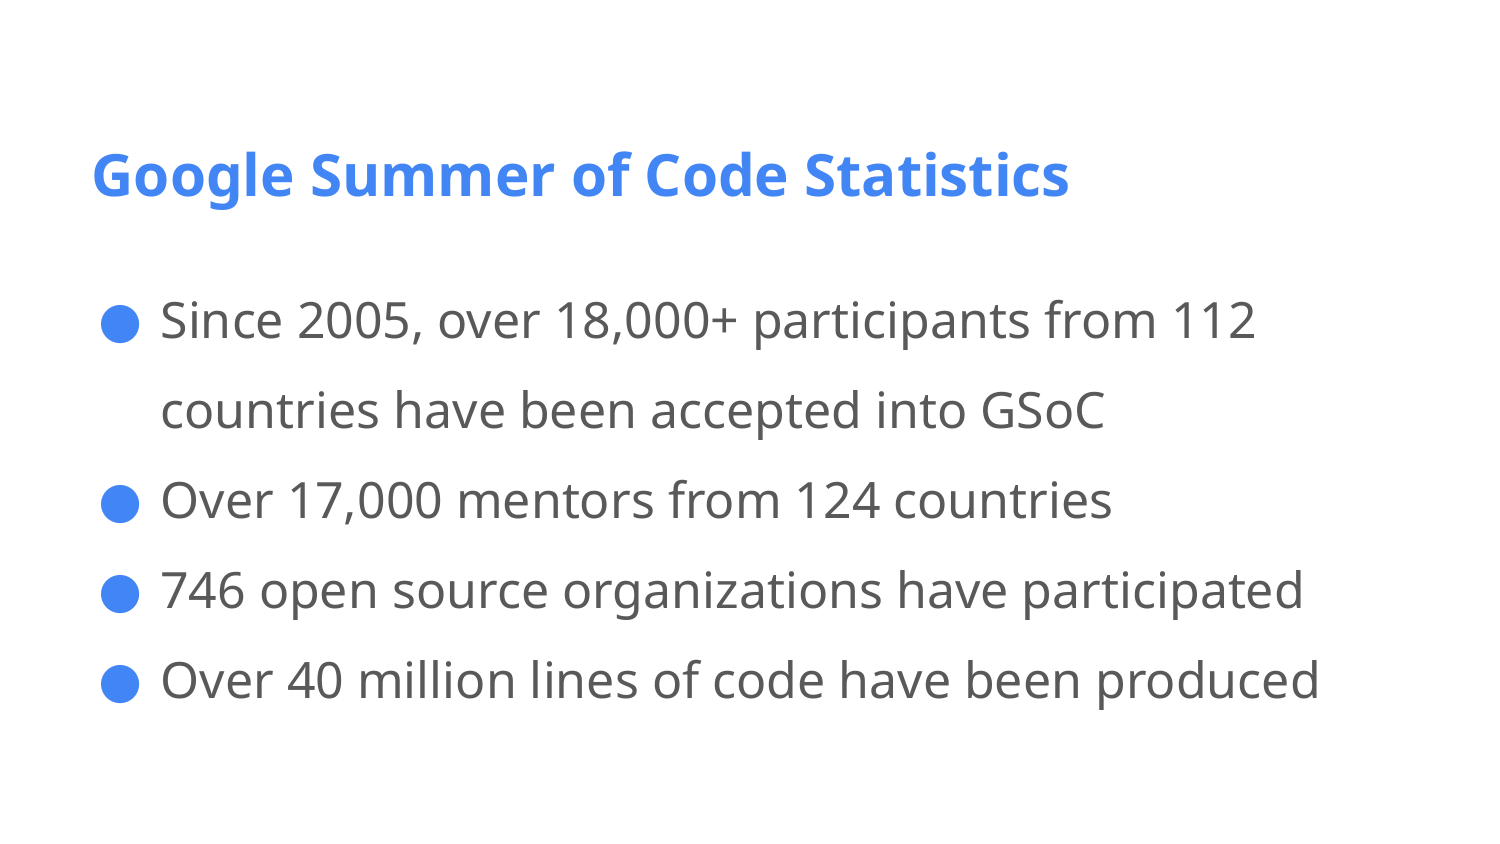

Google Summer of Code Statistics
Since 2005, over 18,000+ participants from 112 countries have been accepted into GSoC
Over 17,000 mentors from 124 countries
746 open source organizations have participated
Over 40 million lines of code have been produced